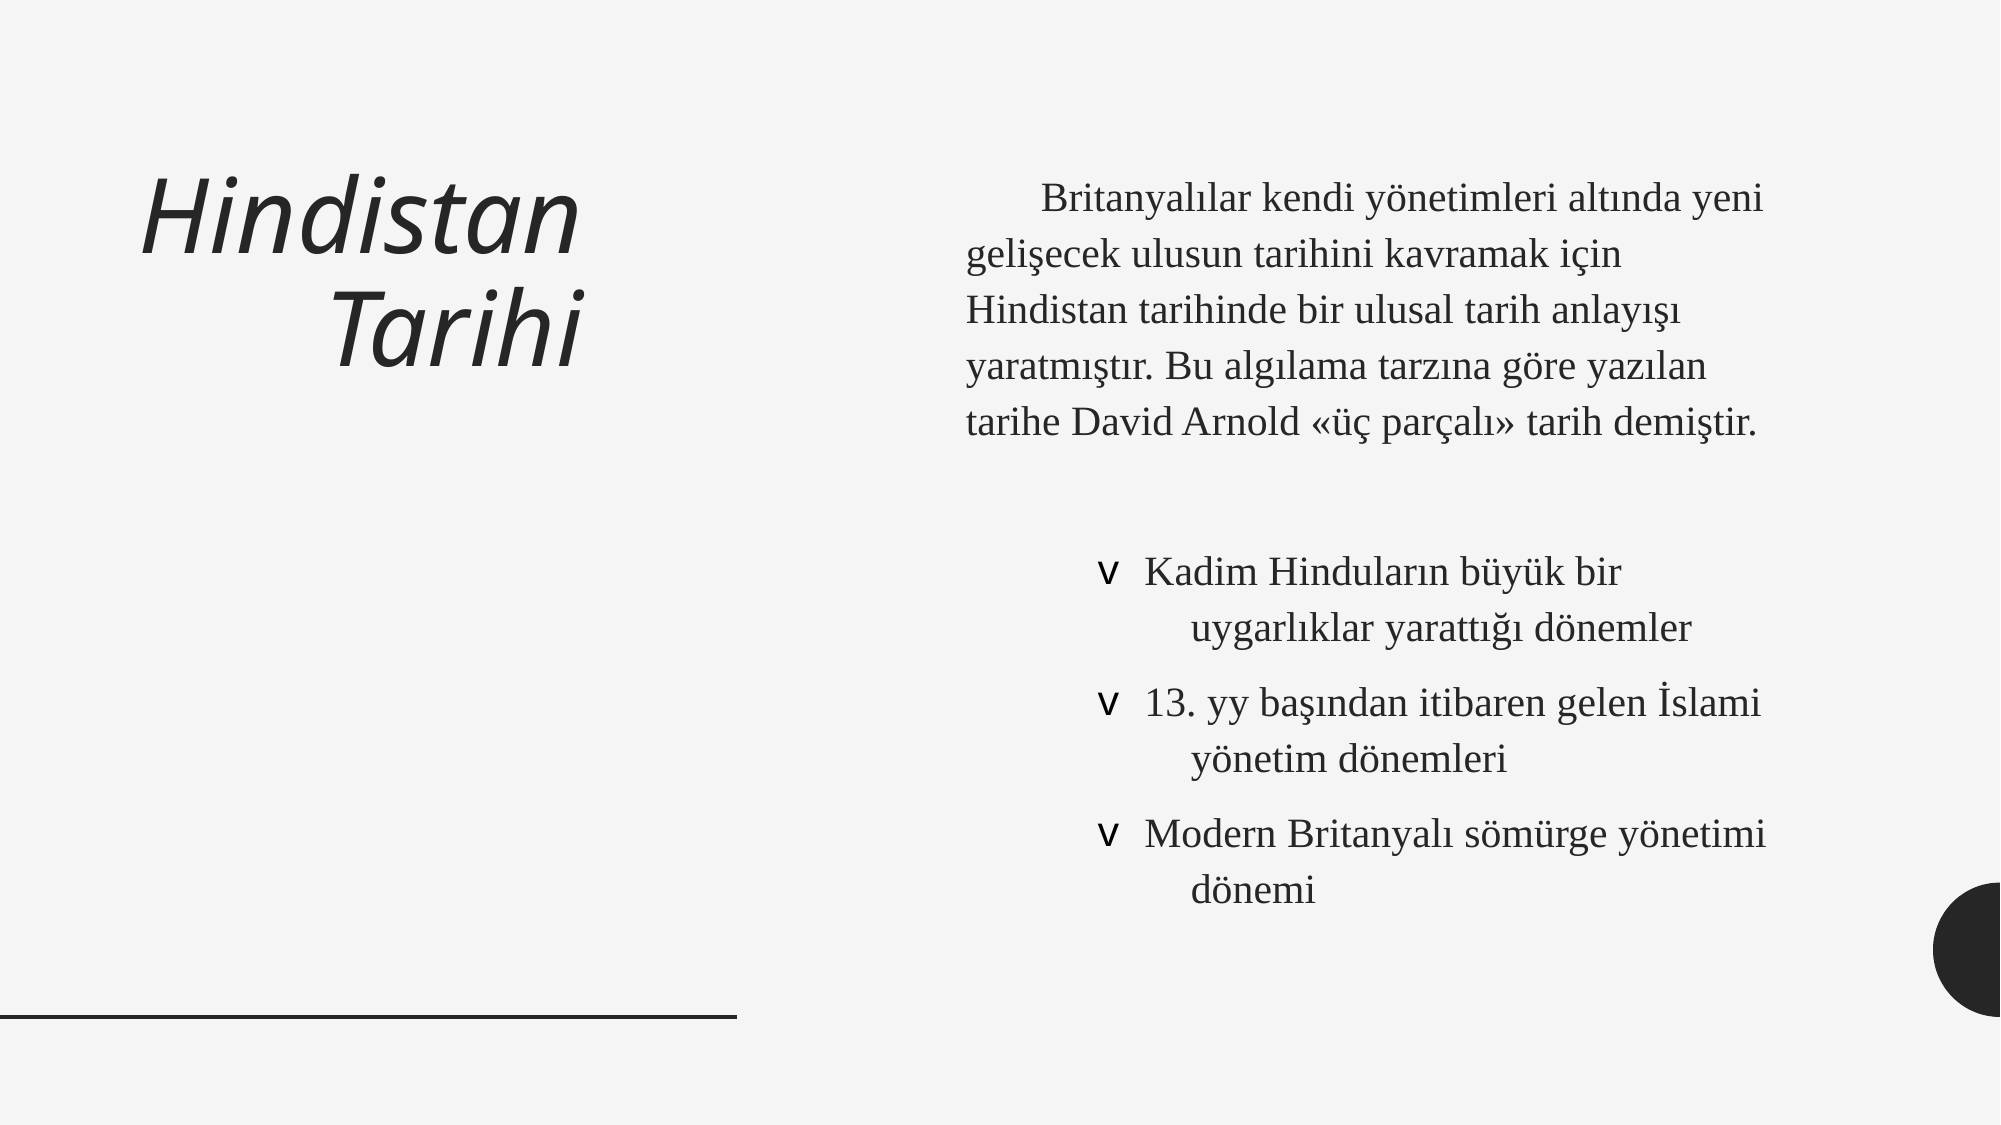

# Hindistan Tarihi
	Britanyalılar kendi yönetimleri altında yeni gelişecek ulusun tarihini kavramak için Hindistan tarihinde bir ulusal tarih anlayışı yaratmıştır. Bu algılama tarzına göre yazılan tarihe David Arnold «üç parçalı» tarih demiştir.
Kadim Hinduların büyük bir uygarlıklar yarattığı dönemler
13. yy başından itibaren gelen İslami yönetim dönemleri
Modern Britanyalı sömürge yönetimi dönemi